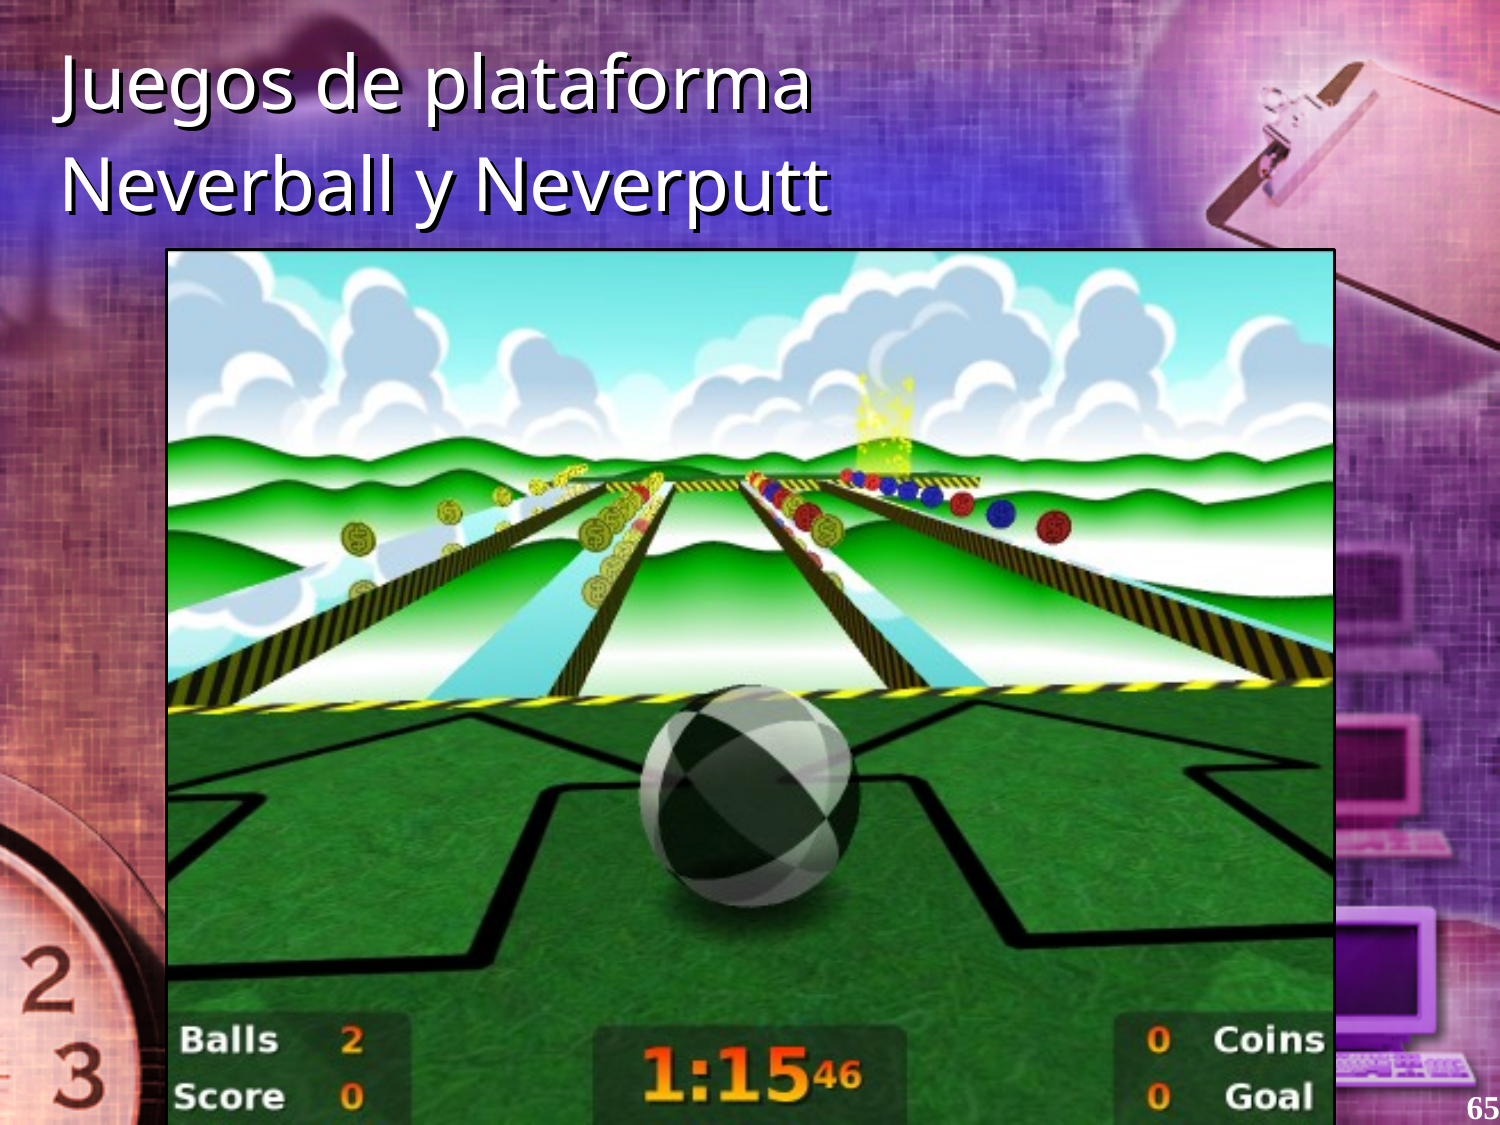

# Juegos de plataforma Neverball y Neverputt
65